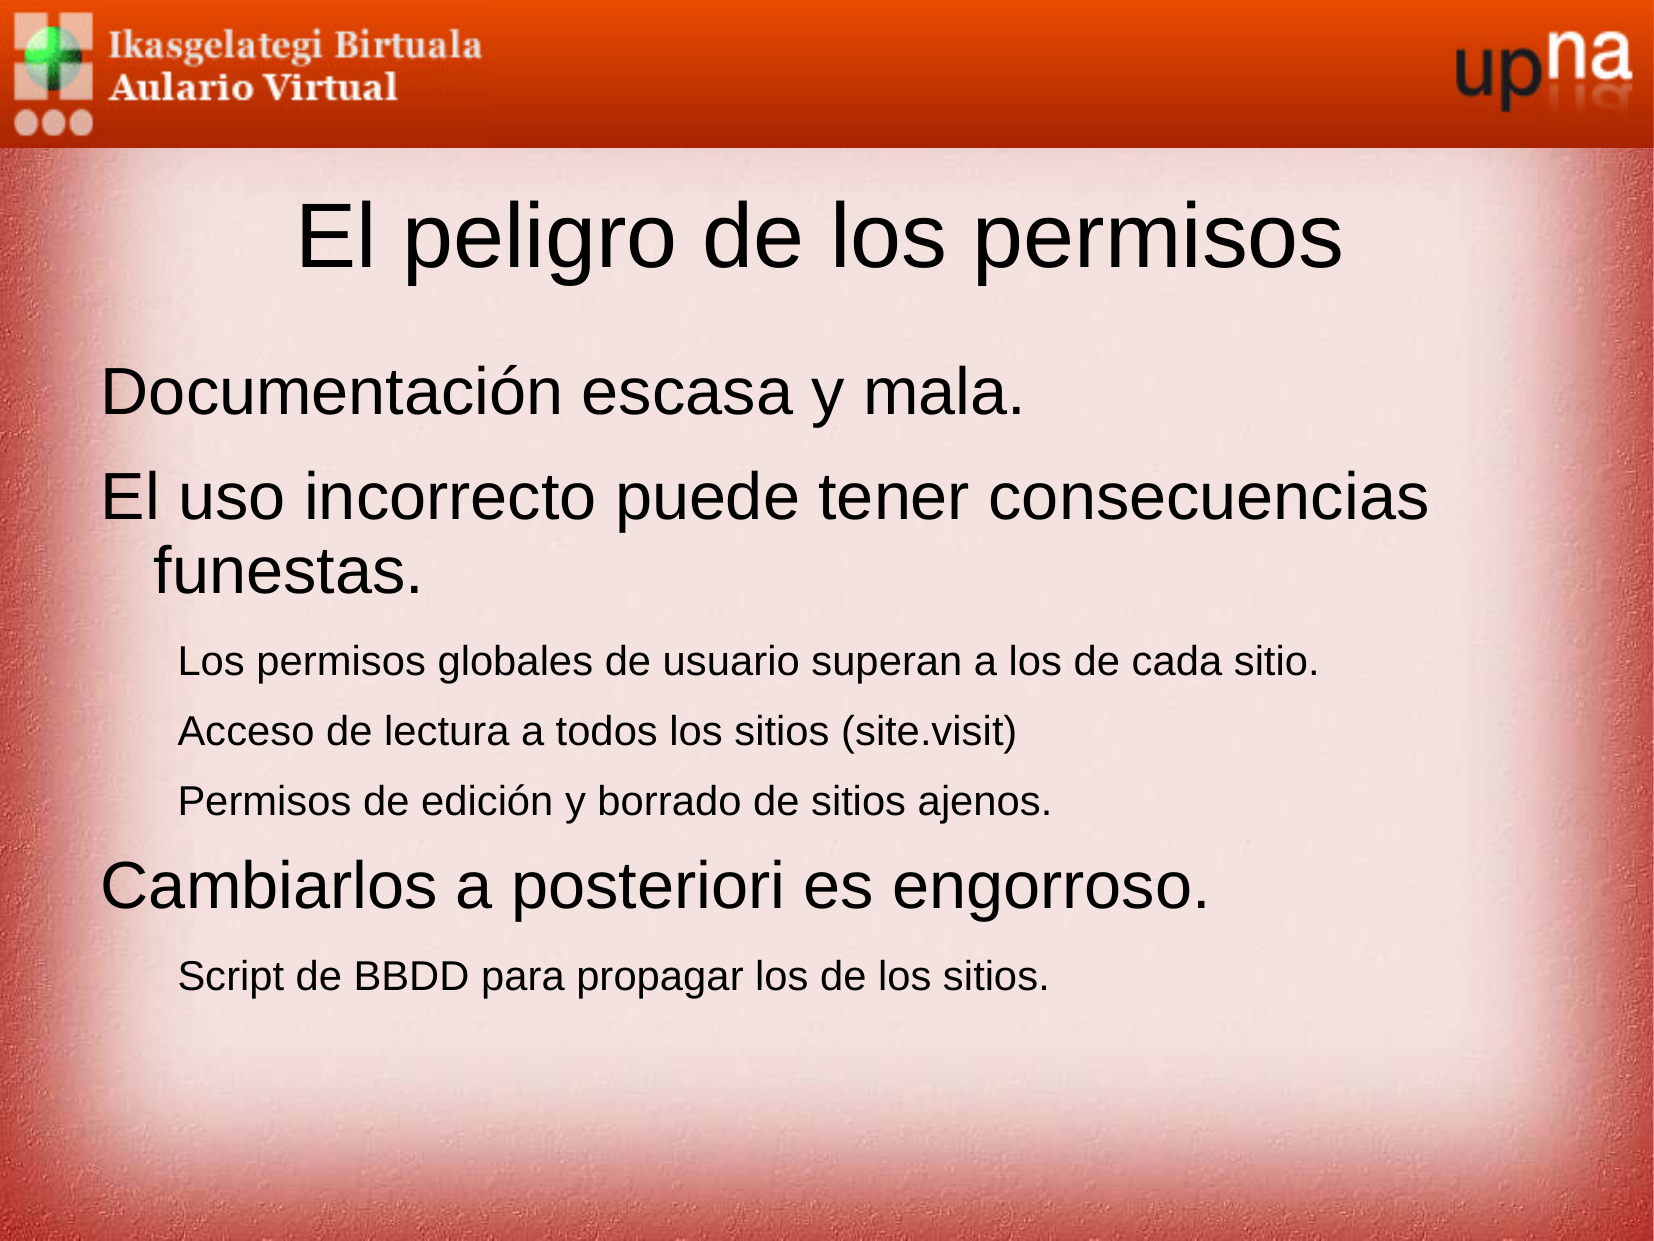

# El peligro de los permisos
Documentación escasa y mala.
El uso incorrecto puede tener consecuencias funestas.
Los permisos globales de usuario superan a los de cada sitio.
Acceso de lectura a todos los sitios (site.visit)
Permisos de edición y borrado de sitios ajenos.
Cambiarlos a posteriori es engorroso.
Script de BBDD para propagar los de los sitios.